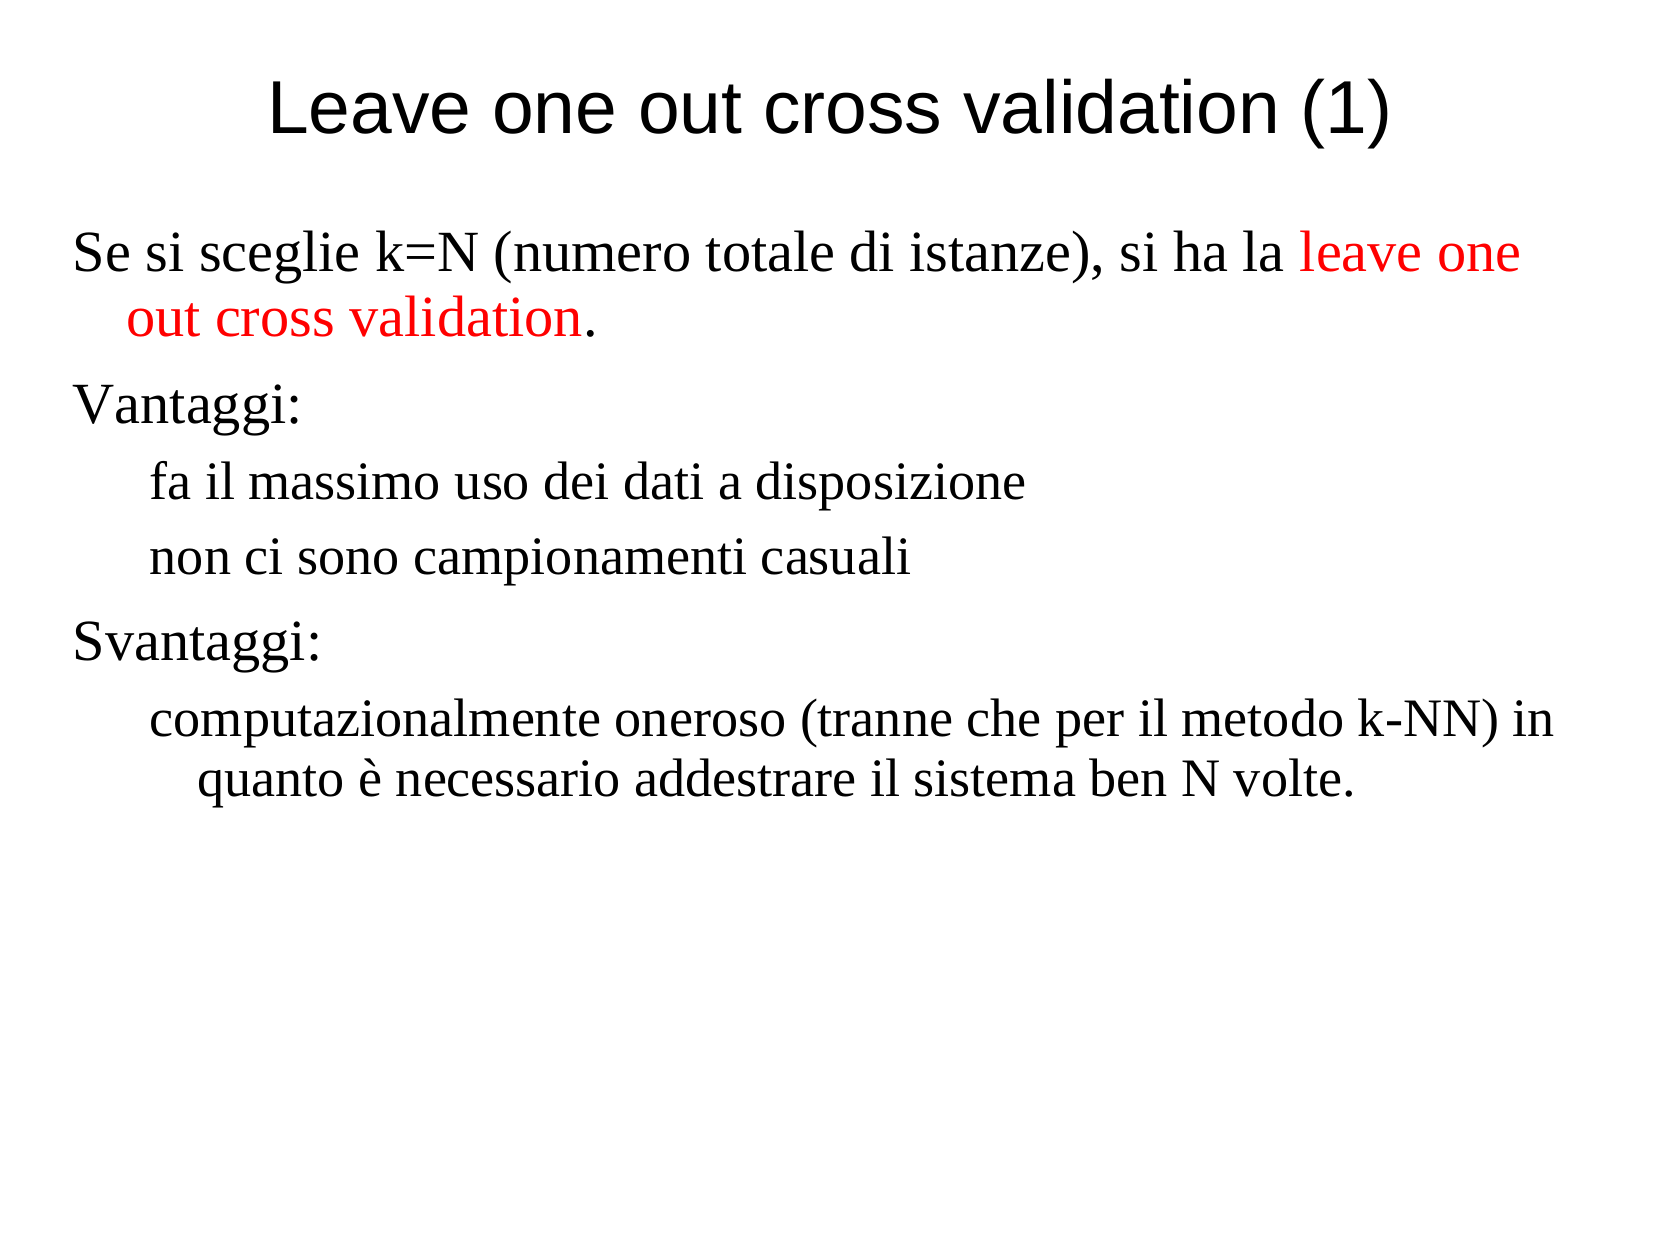

# Leave one out cross validation (1)
Se si sceglie k=N (numero totale di istanze), si ha la leave one out cross validation.
Vantaggi:
fa il massimo uso dei dati a disposizione
non ci sono campionamenti casuali
Svantaggi:
computazionalmente oneroso (tranne che per il metodo k-NN) in quanto è necessario addestrare il sistema ben N volte.